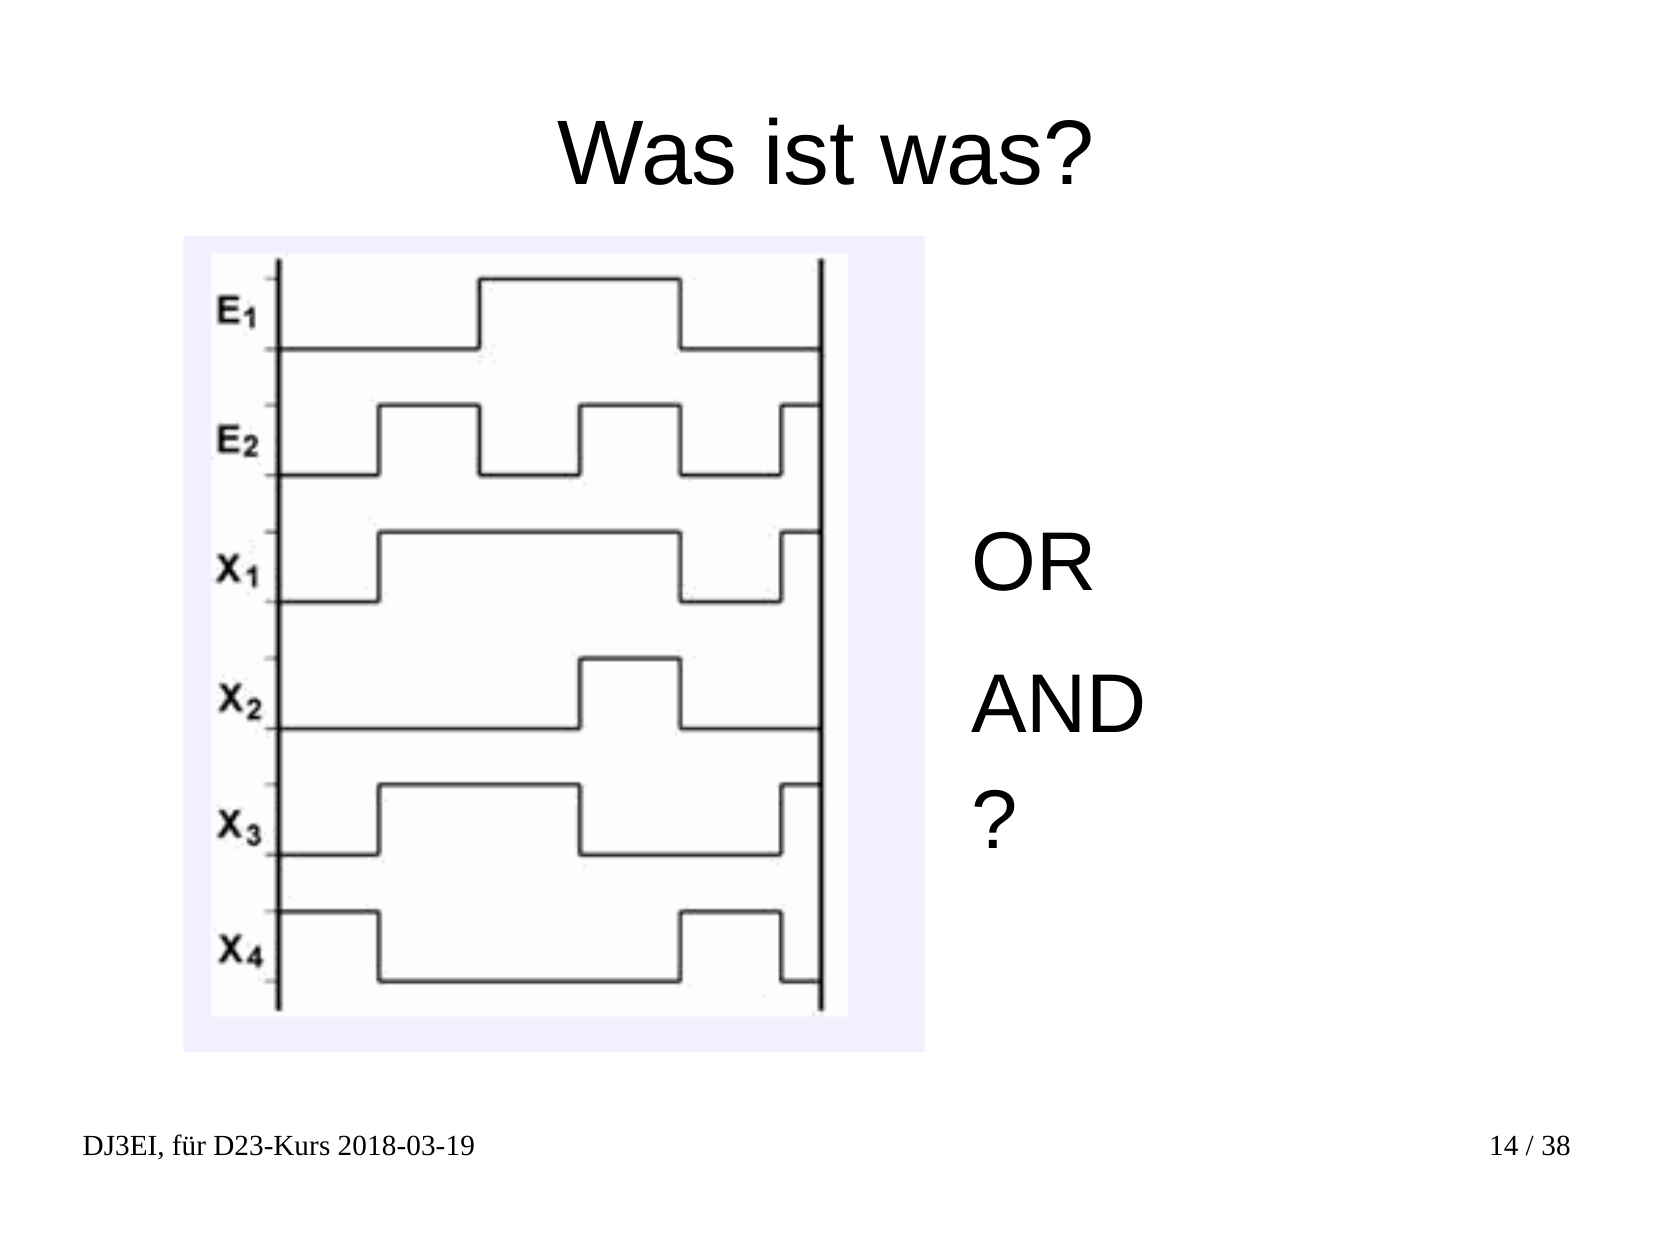

# Was ist was?
OR
AND
?
14